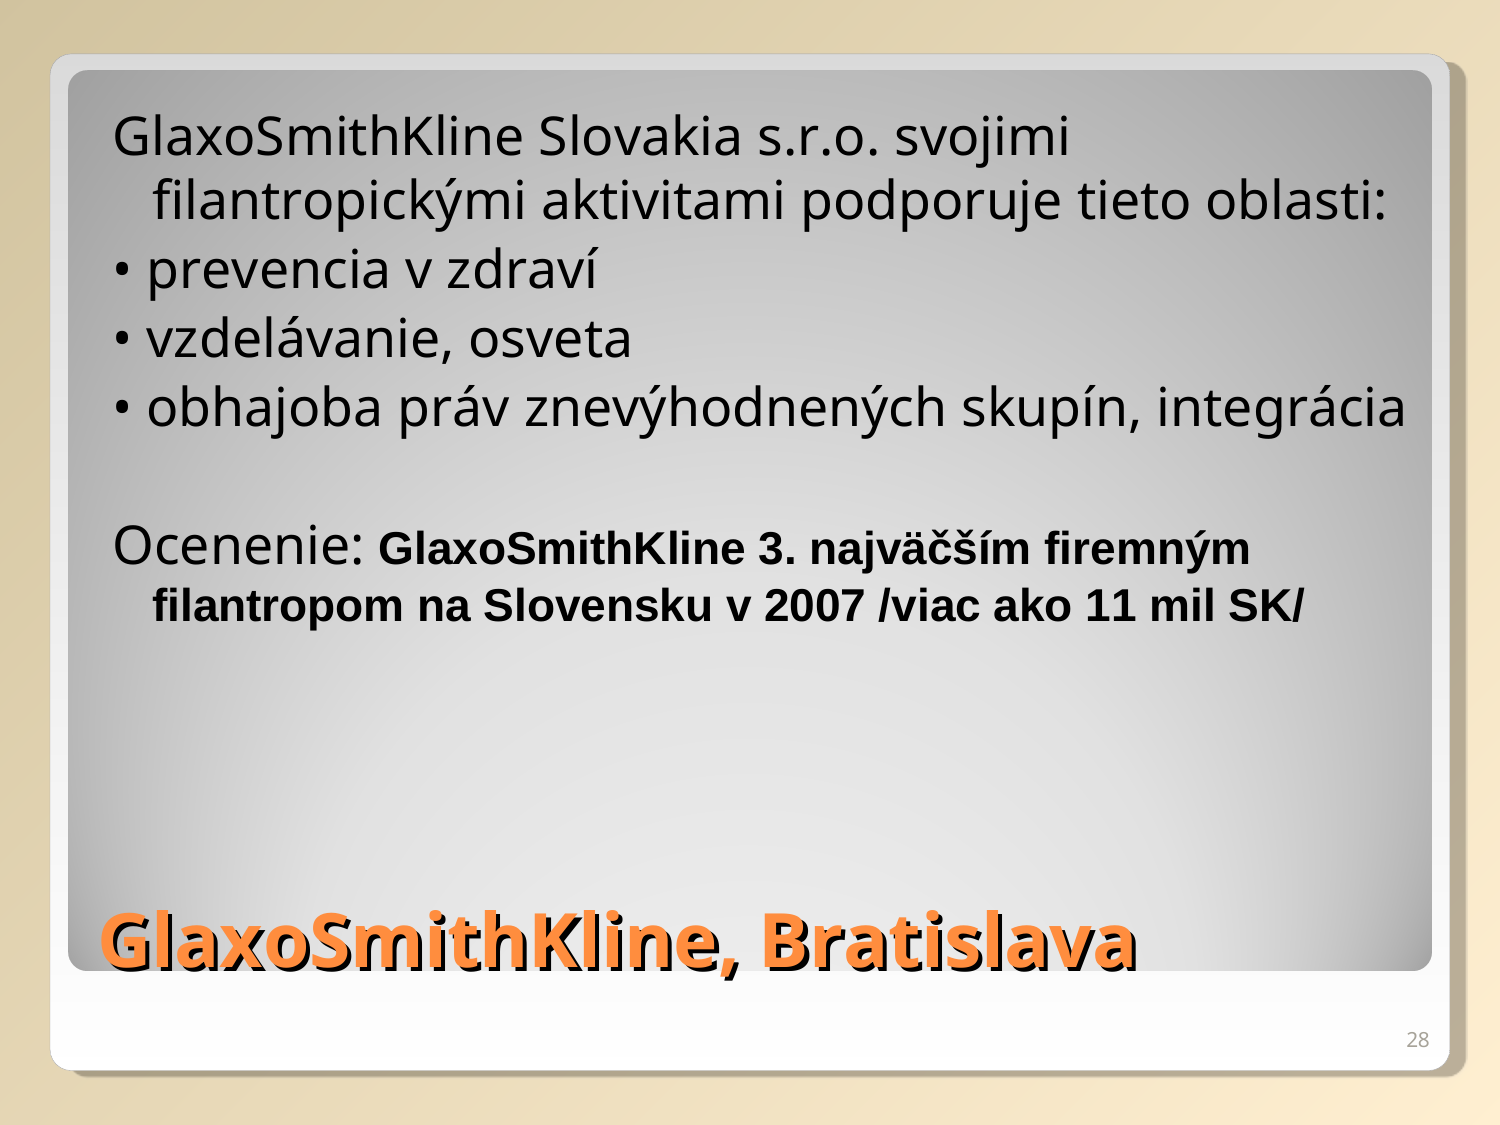

GlaxoSmithKline Slovakia s.r.o. svojimi filantropickými aktivitami podporuje tieto oblasti:
• prevencia v zdraví
• vzdelávanie, osveta
• obhajoba práv znevýhodnených skupín, integrácia
Ocenenie: GlaxoSmithKline 3. najväčším firemným filantropom na Slovensku v 2007 /viac ako 11 mil SK/
# GlaxoSmithKline, Bratislava